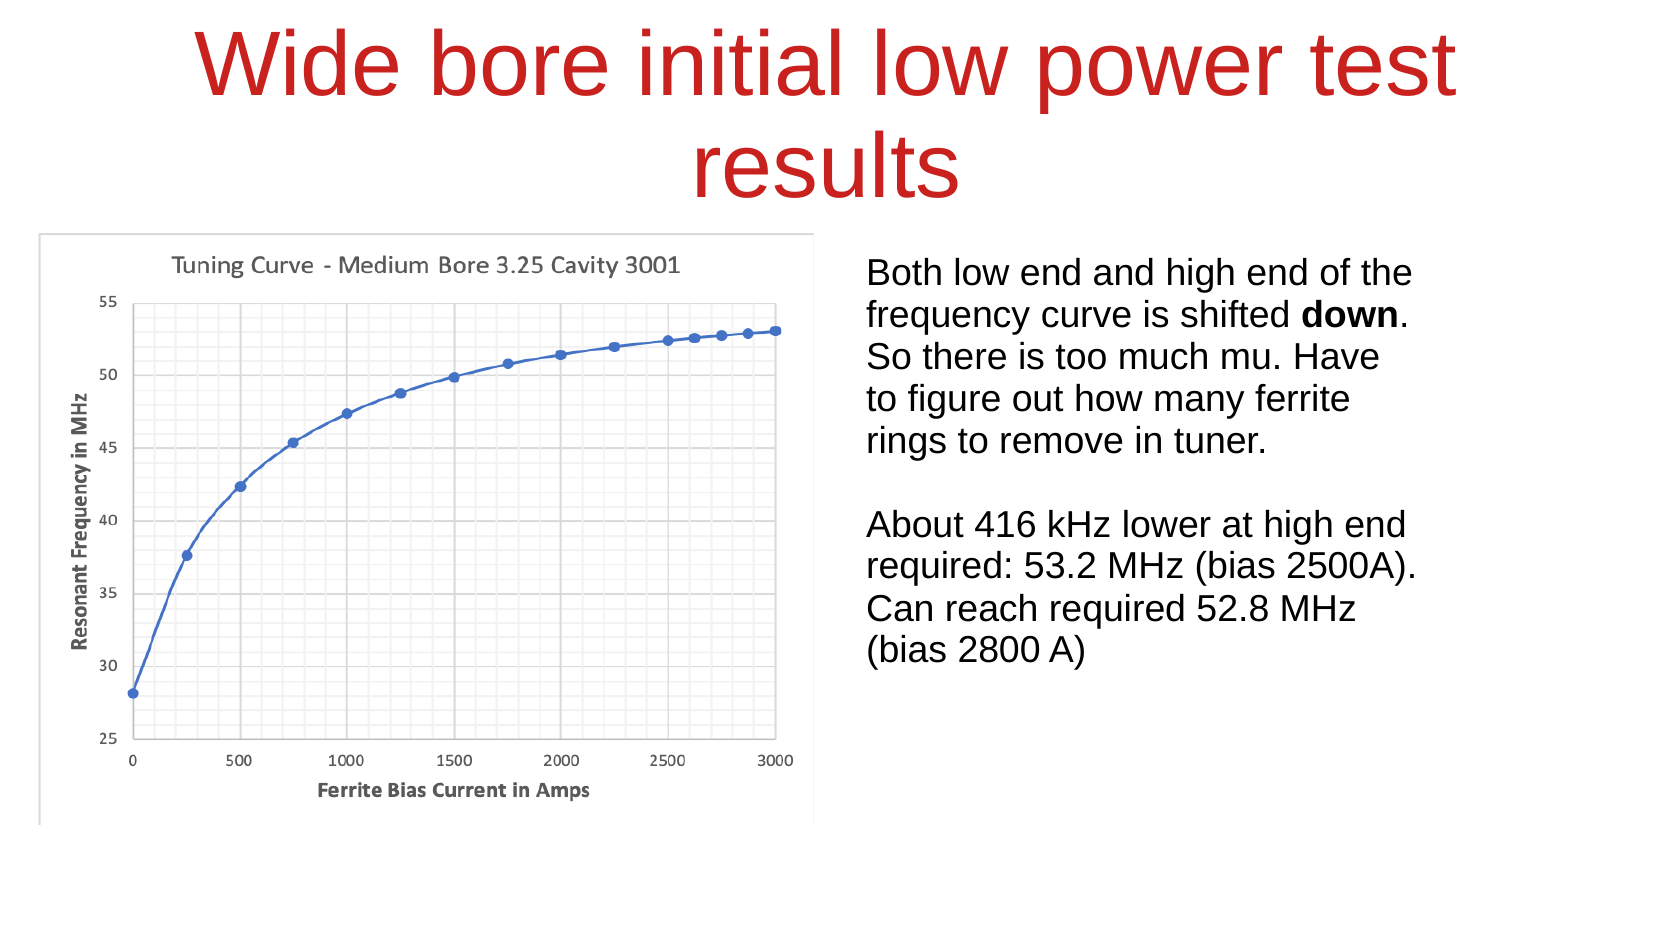

# Wide bore initial low power test results
Both low end and high end of the frequency curve is shifted down. So there is too much mu. Have to figure out how many ferrite rings to remove in tuner.
About 416 kHz lower at high end required: 53.2 MHz (bias 2500A). Can reach required 52.8 MHz (bias 2800 A)